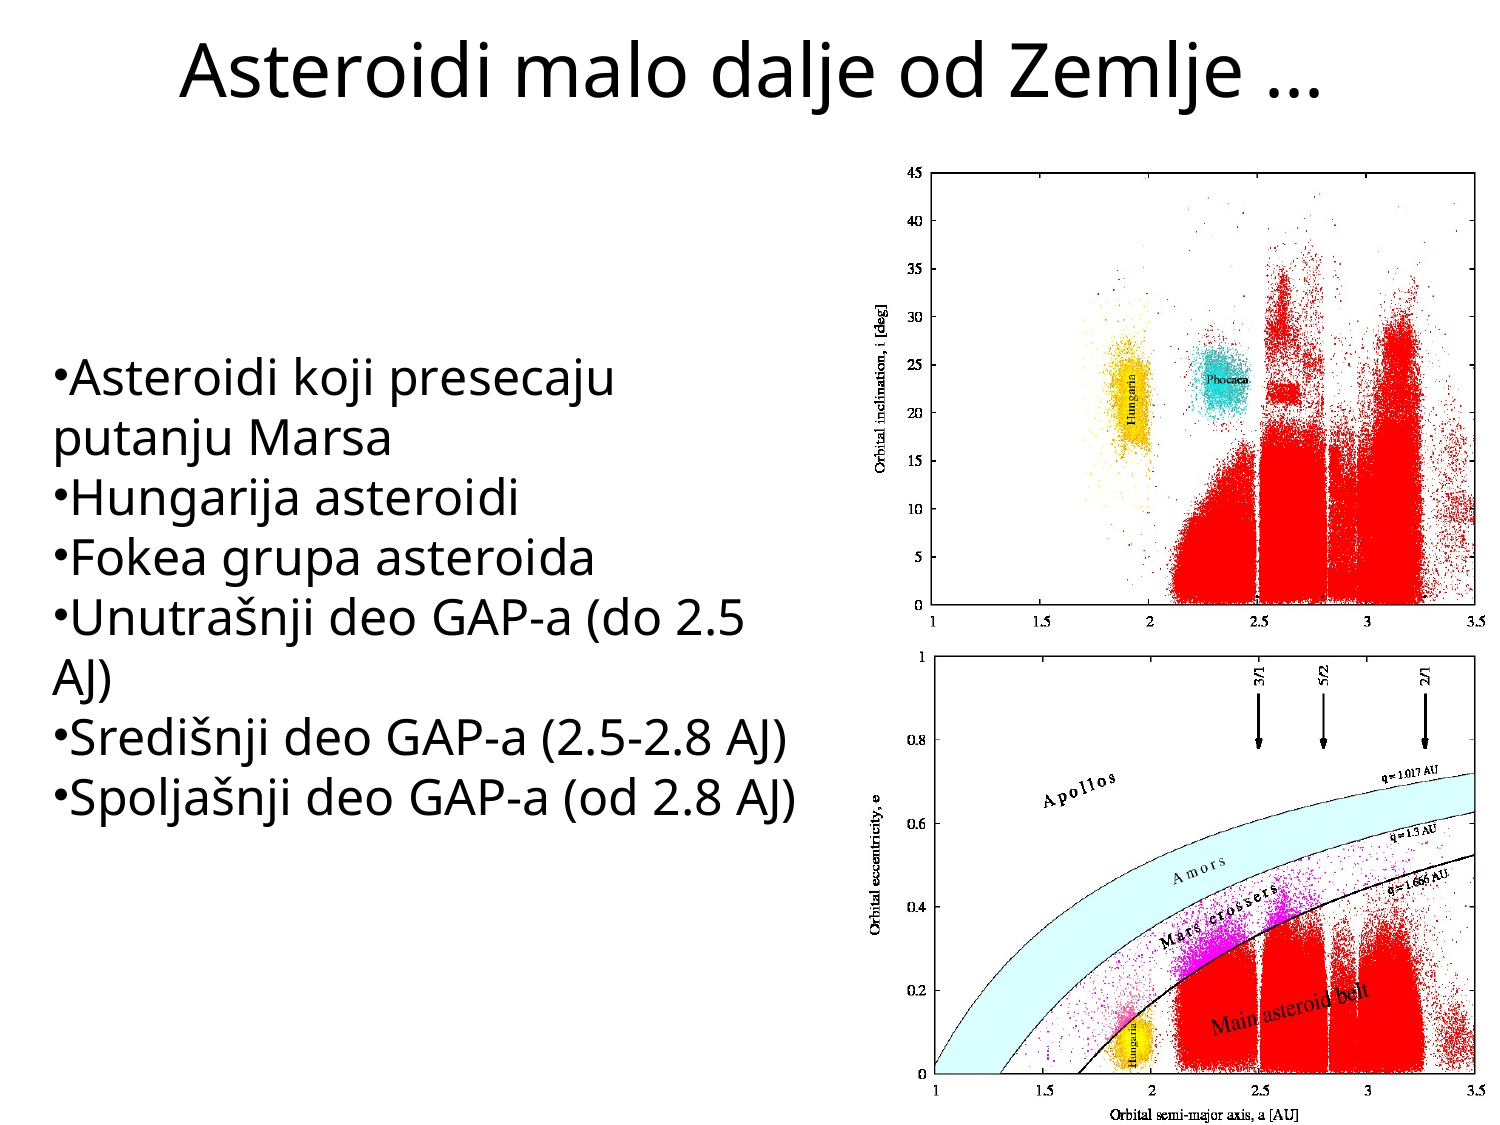

# Asteroidi malo dalje od Zemlje ...
Asteroidi koji presecaju putanju Marsa
Hungarija asteroidi
Fokea grupa asteroida
Unutrašnji deo GAP-a (do 2.5 AJ)
Središnji deo GAP-a (2.5-2.8 AJ)
Spoljašnji deo GAP-a (od 2.8 AJ)